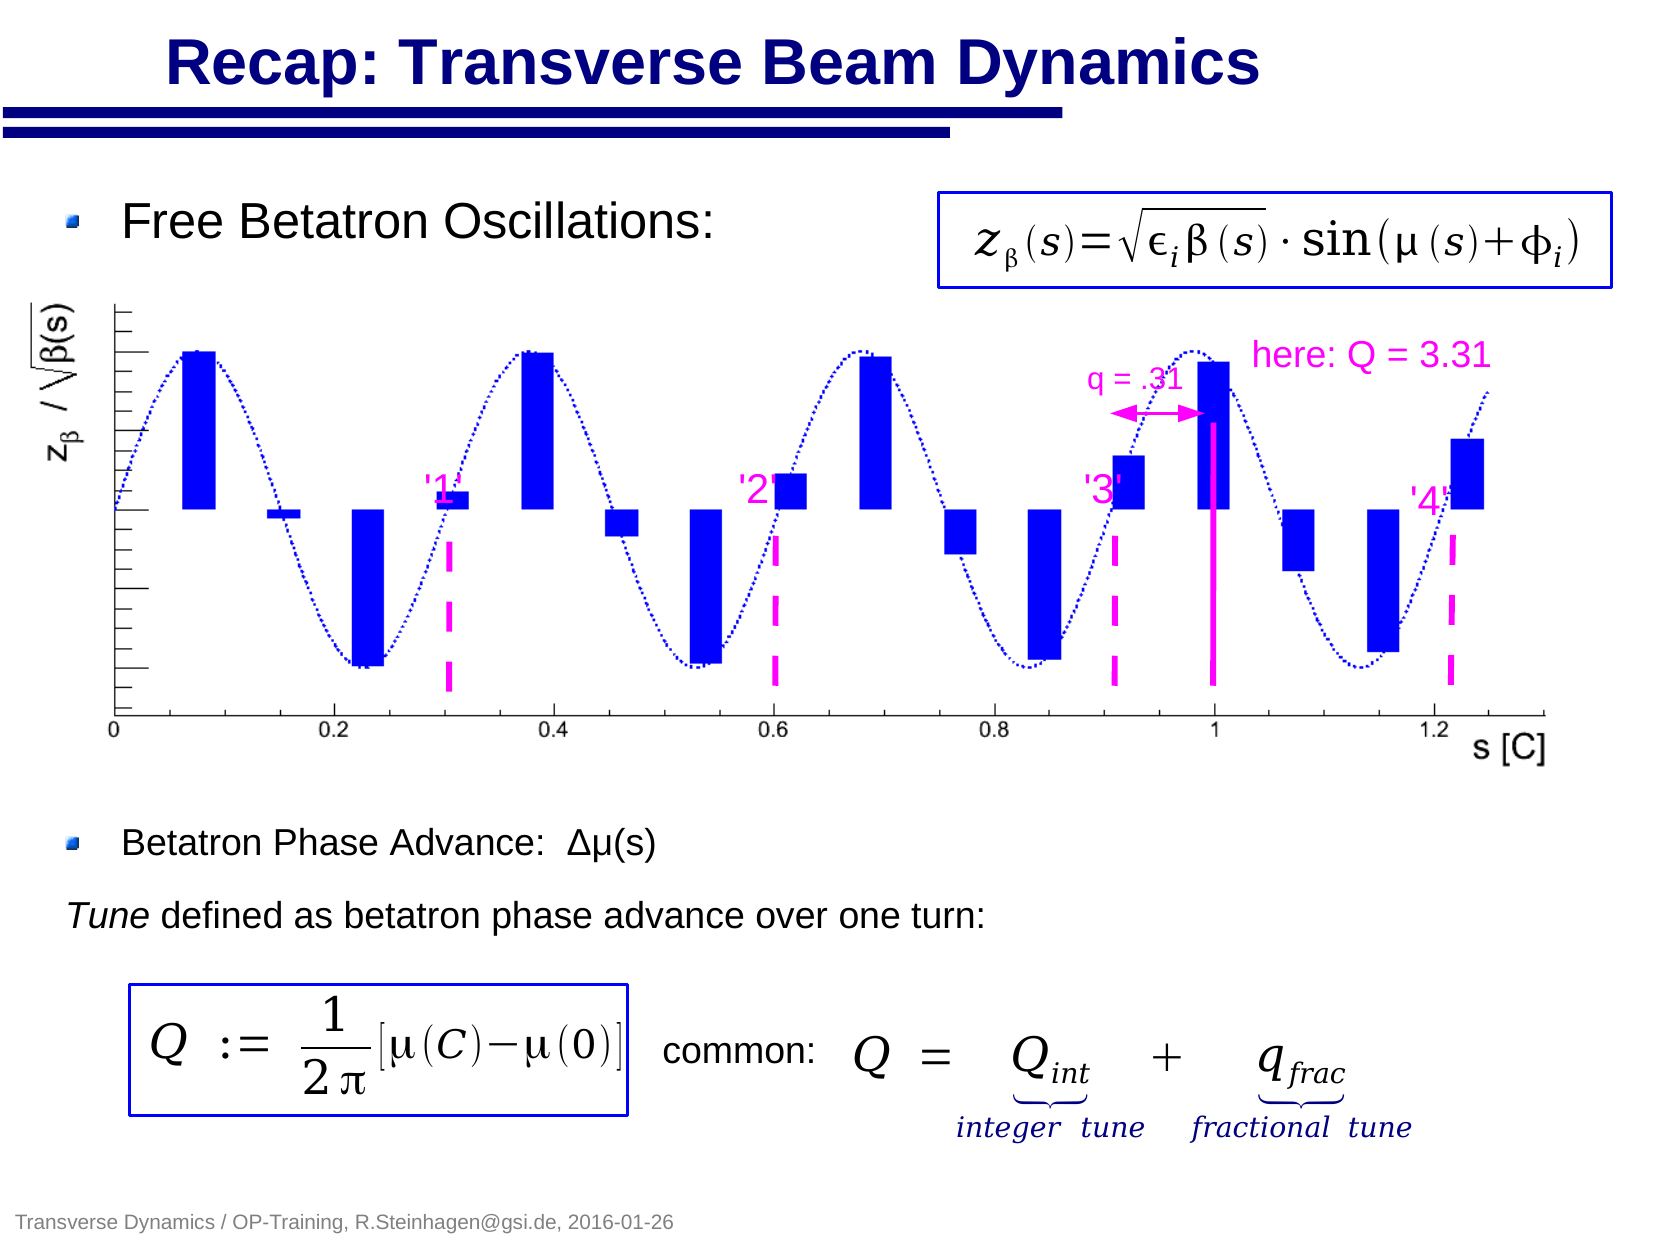

# Recap: Transverse Beam Dynamics
Free Betatron Oscillations:
Betatron Phase Advance: Δμ(s)
Tune defined as betatron phase advance over one turn:
here: Q = 3.31
q = .31
'1'
'2'
'3'
'4'
common: